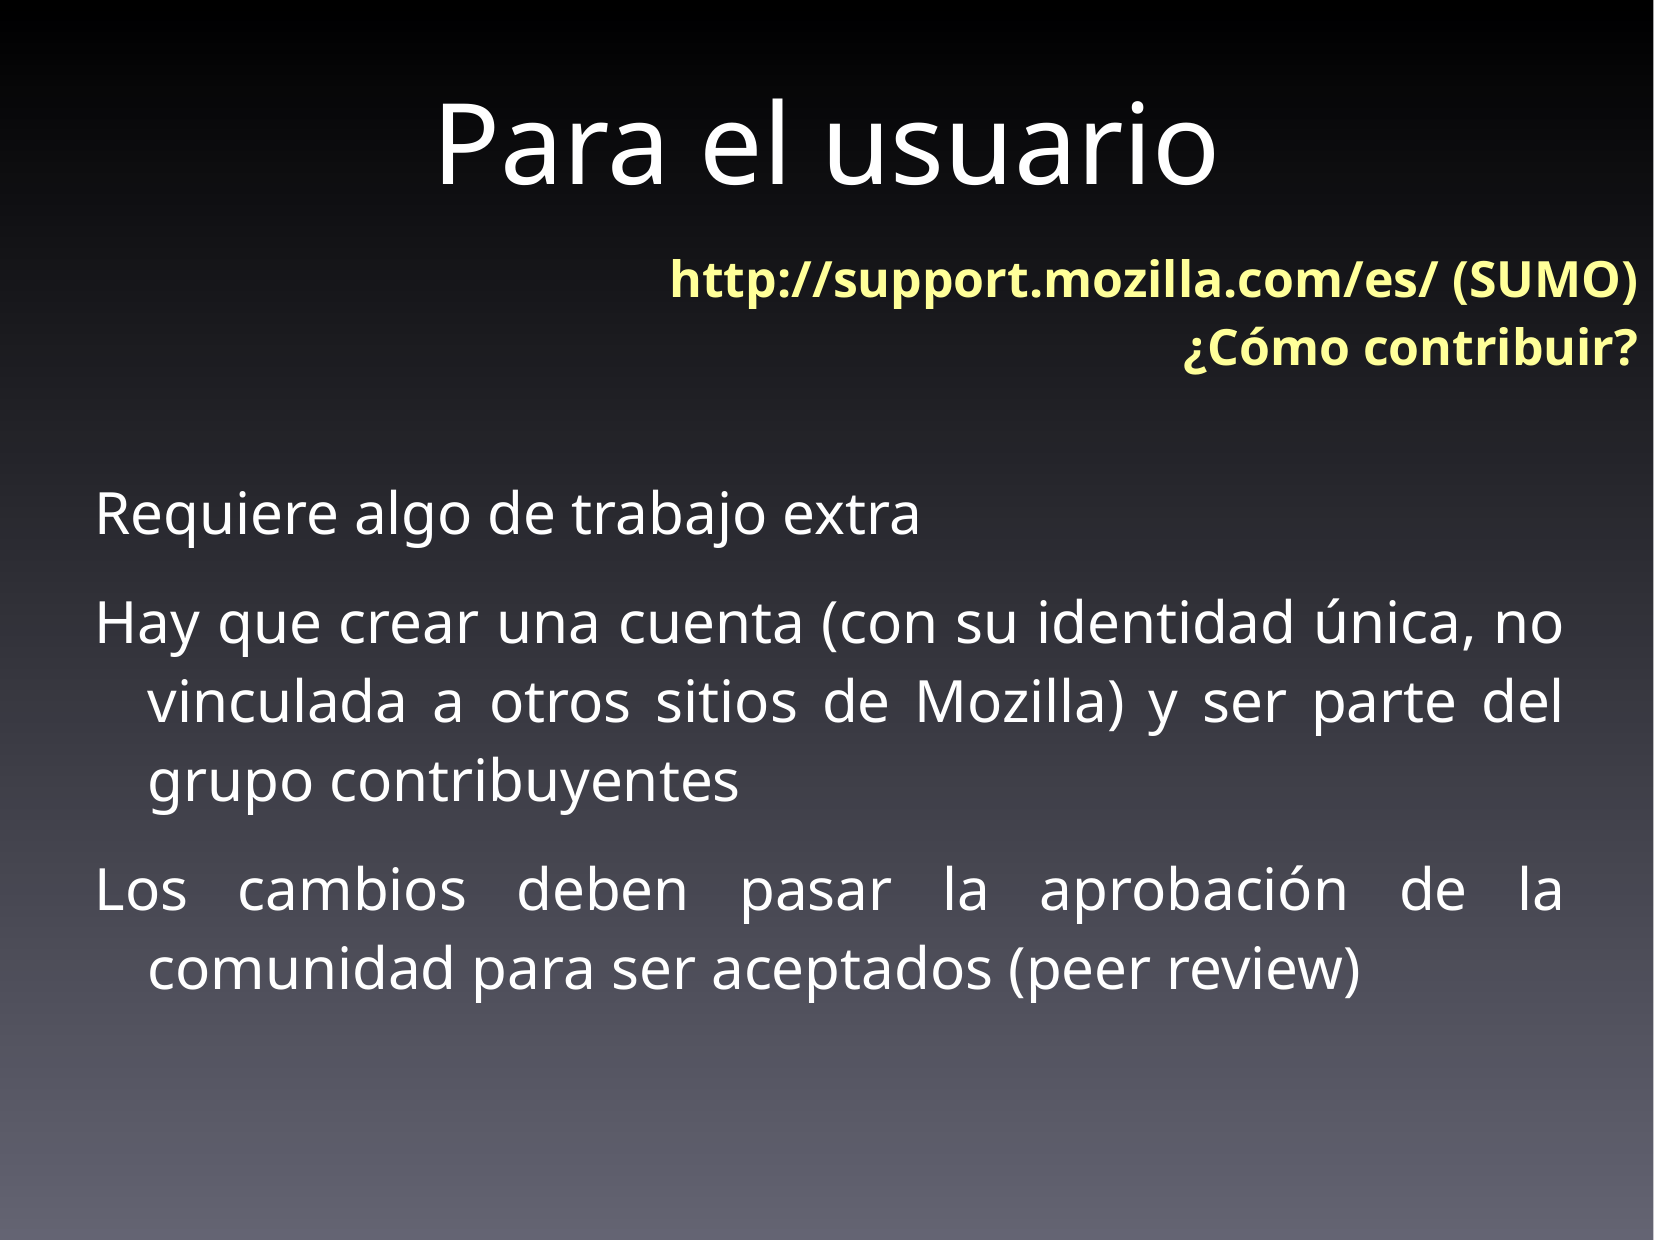

Para el usuario
http://support.mozilla.com/es/ (SUMO)
¿Cómo contribuir?
# Requiere algo de trabajo extra
Hay que crear una cuenta (con su identidad única, no vinculada a otros sitios de Mozilla) y ser parte del grupo contribuyentes
Los cambios deben pasar la aprobación de la comunidad para ser aceptados (peer review)